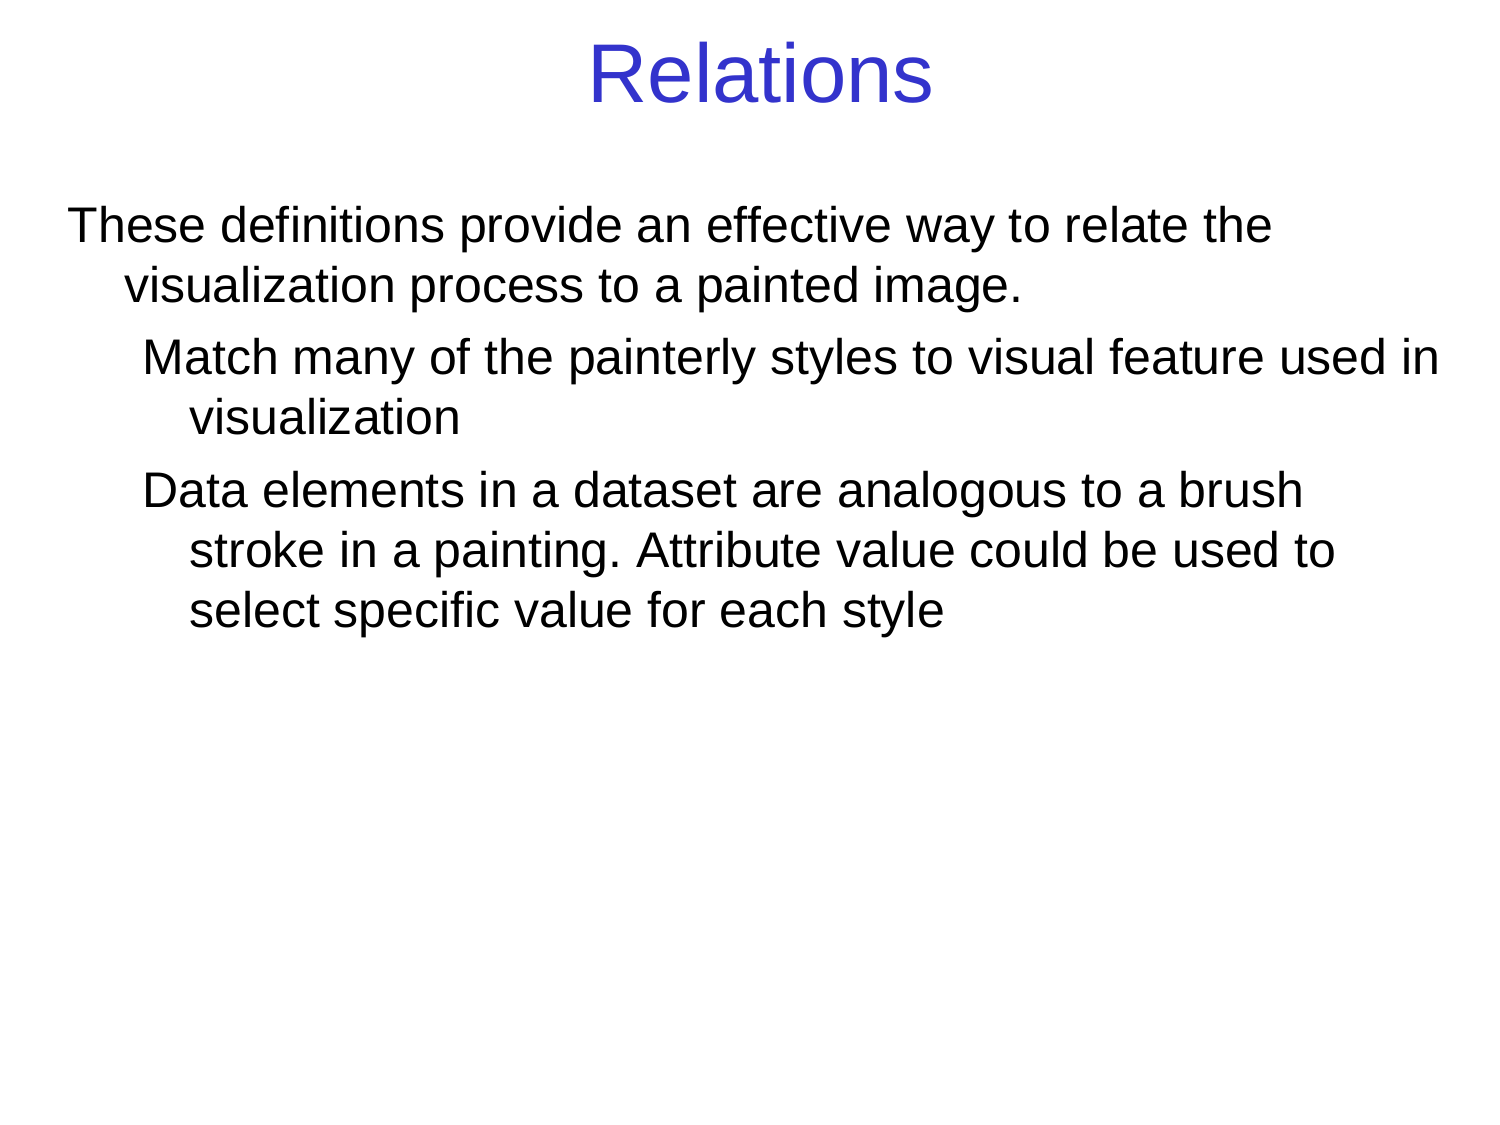

# Relations
These definitions provide an effective way to relate the visualization process to a painted image.
Match many of the painterly styles to visual feature used in visualization
Data elements in a dataset are analogous to a brush stroke in a painting. Attribute value could be used to select specific value for each style